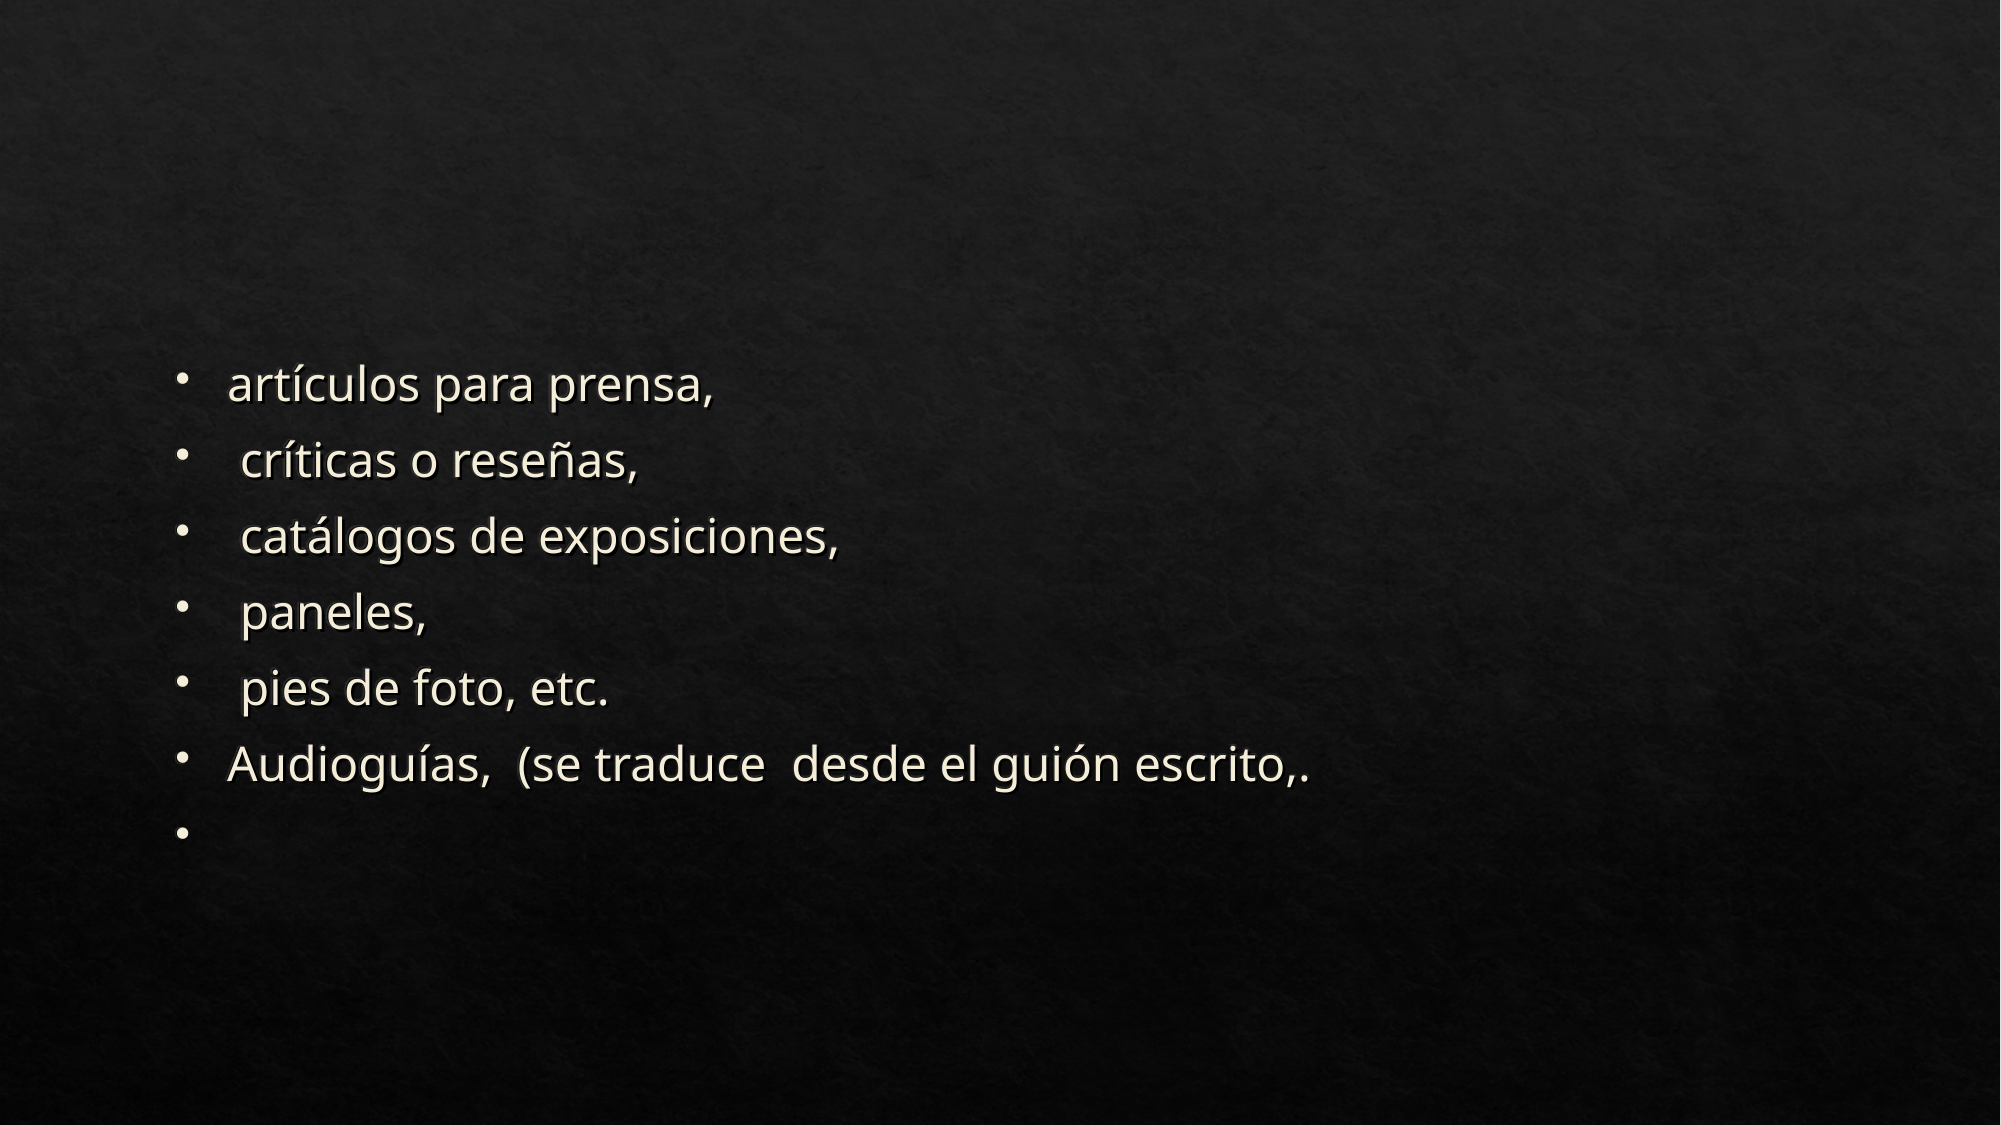

#
artículos para prensa,
 críticas o reseñas,
 catálogos de exposiciones,
 paneles,
 pies de foto, etc.
Audioguías, (se traduce desde el guión escrito,.